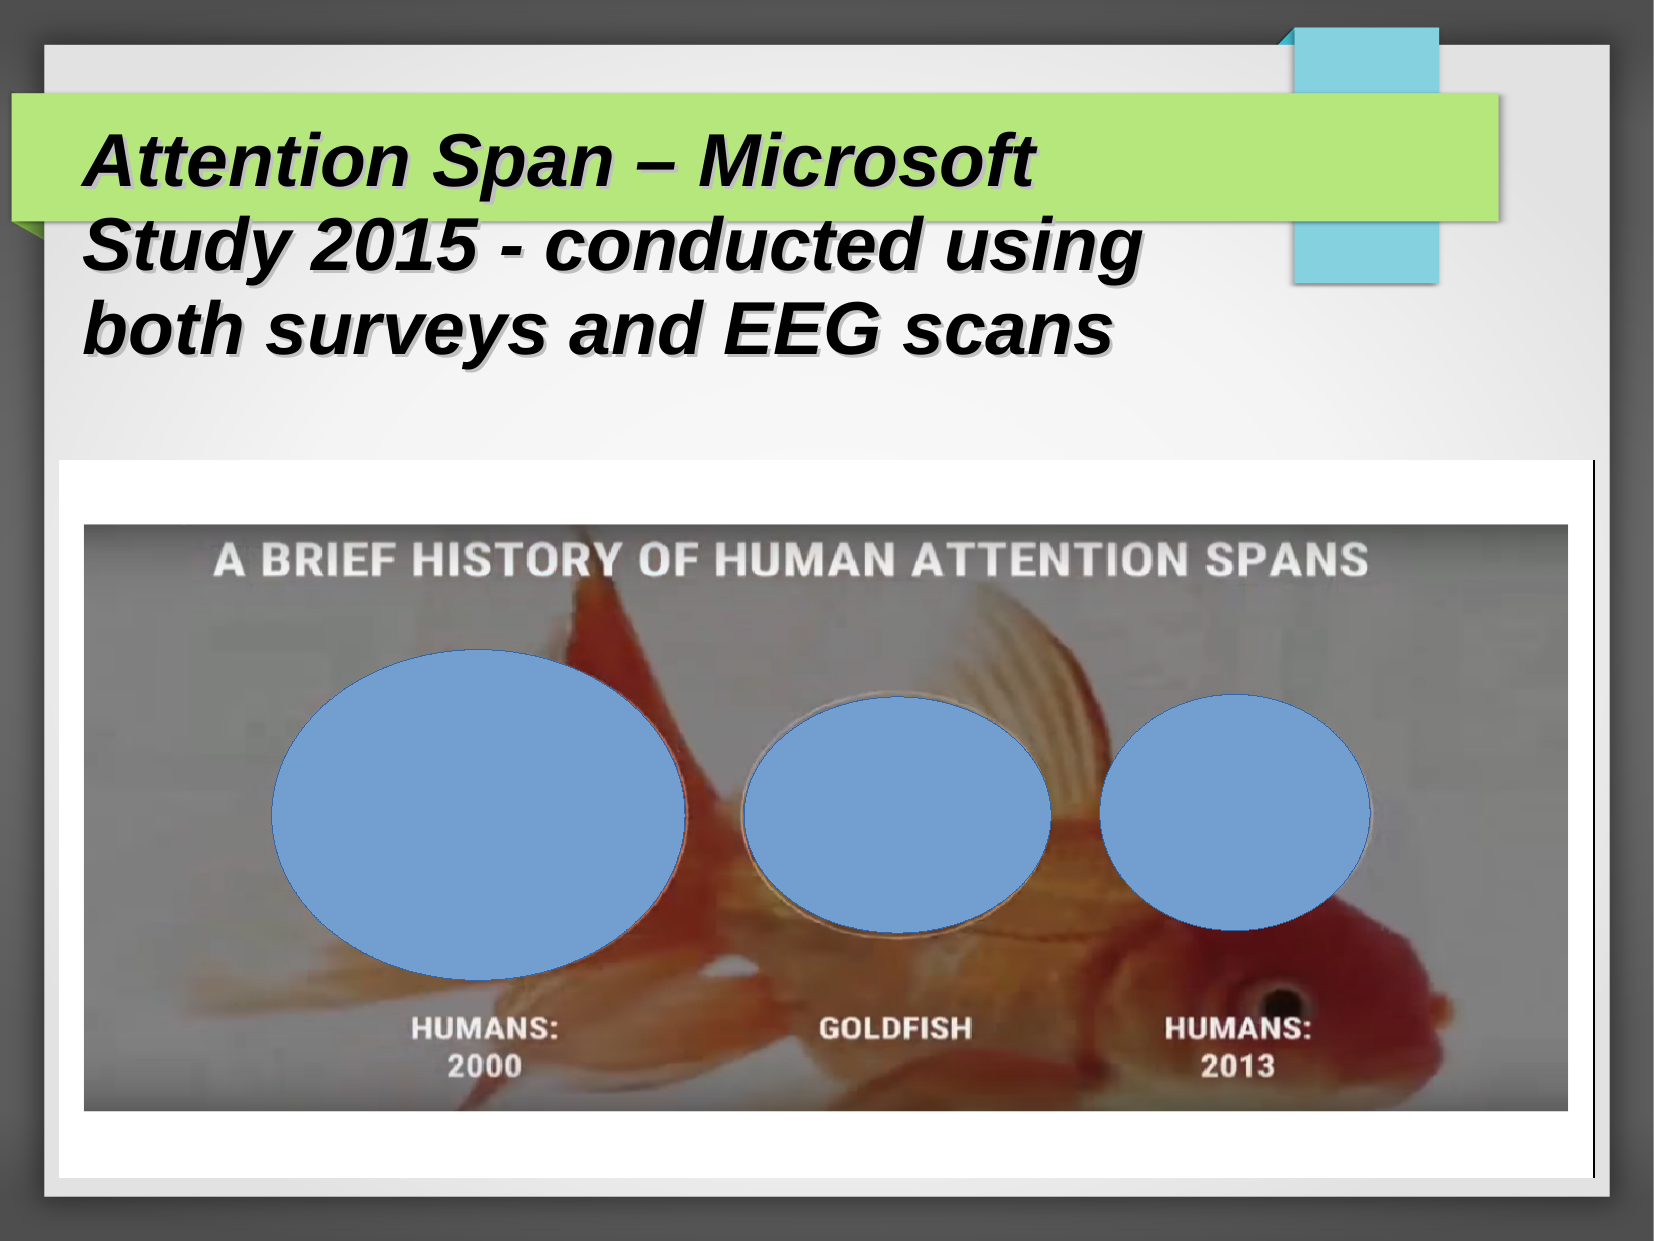

# Attention Span – Microsoft Study 2015 - conducted using both surveys and EEG scans